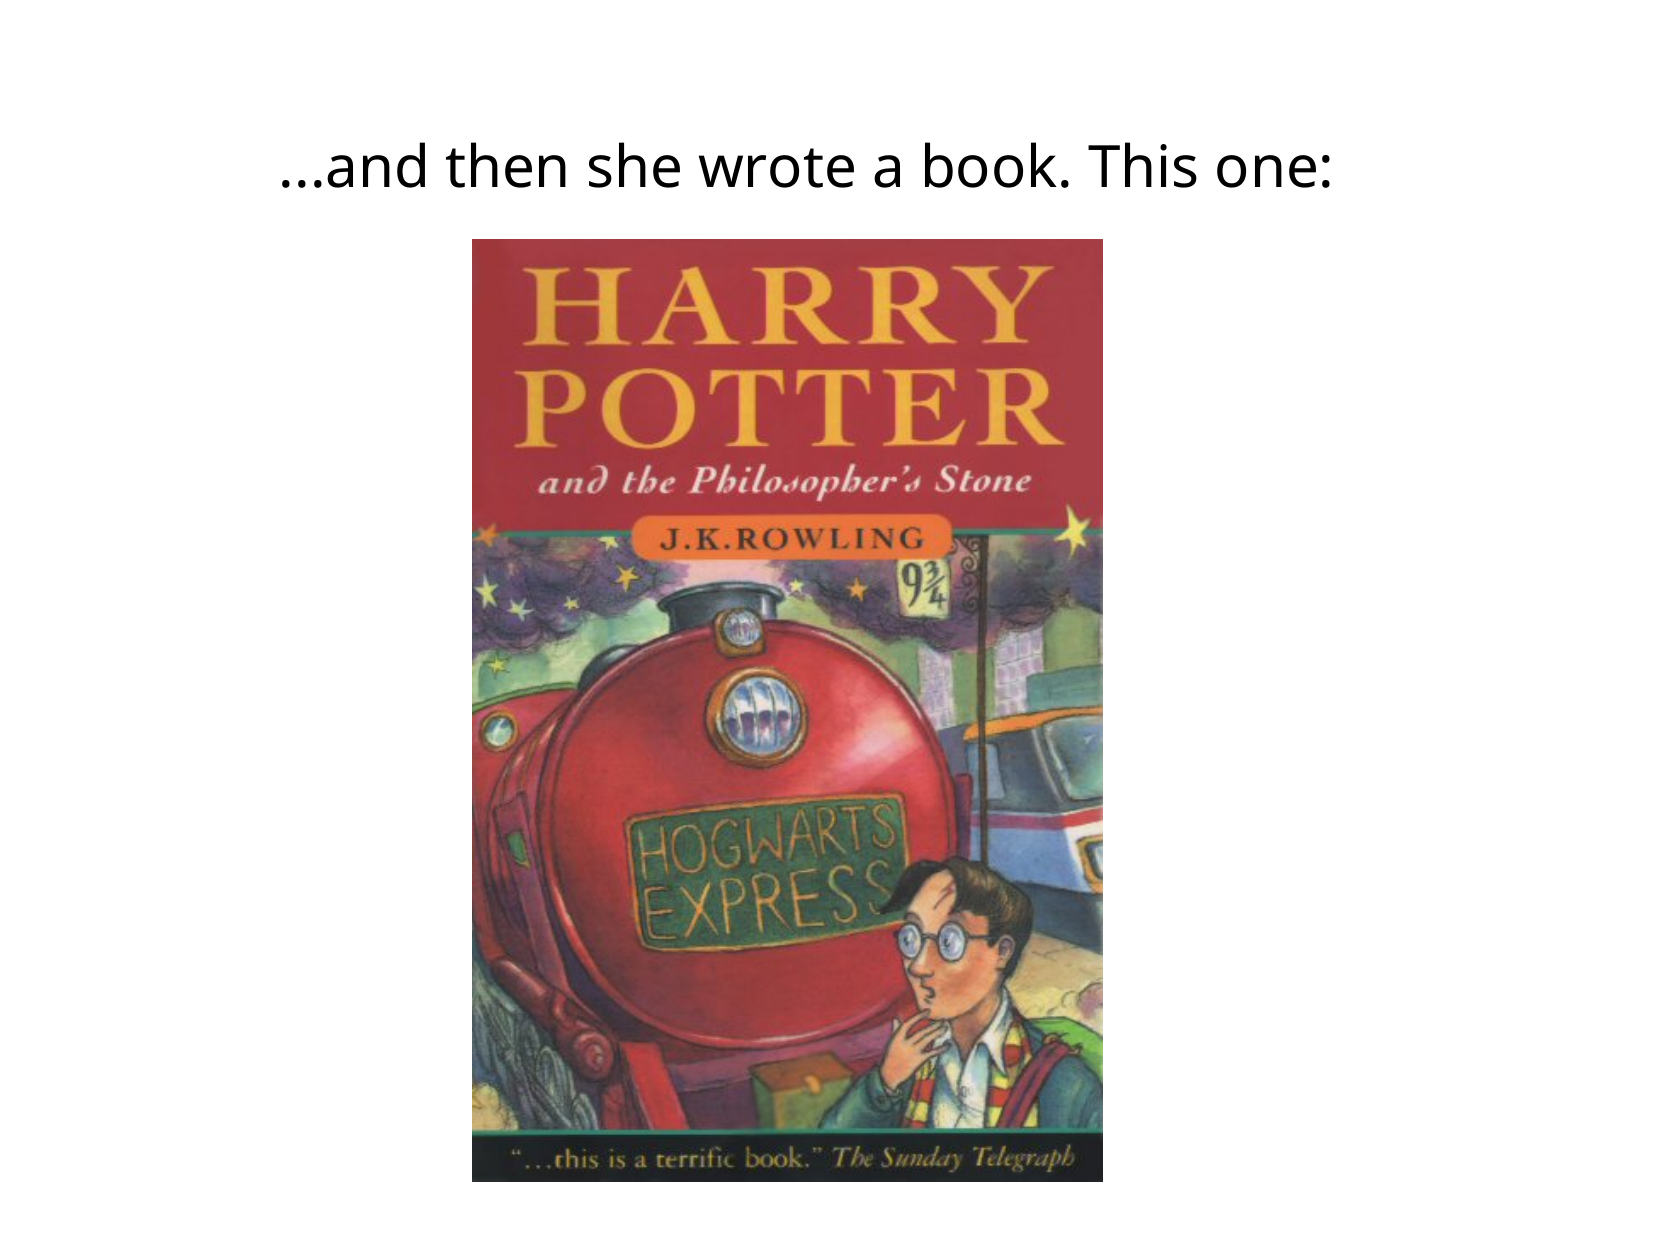

...and then she wrote a book. This one: